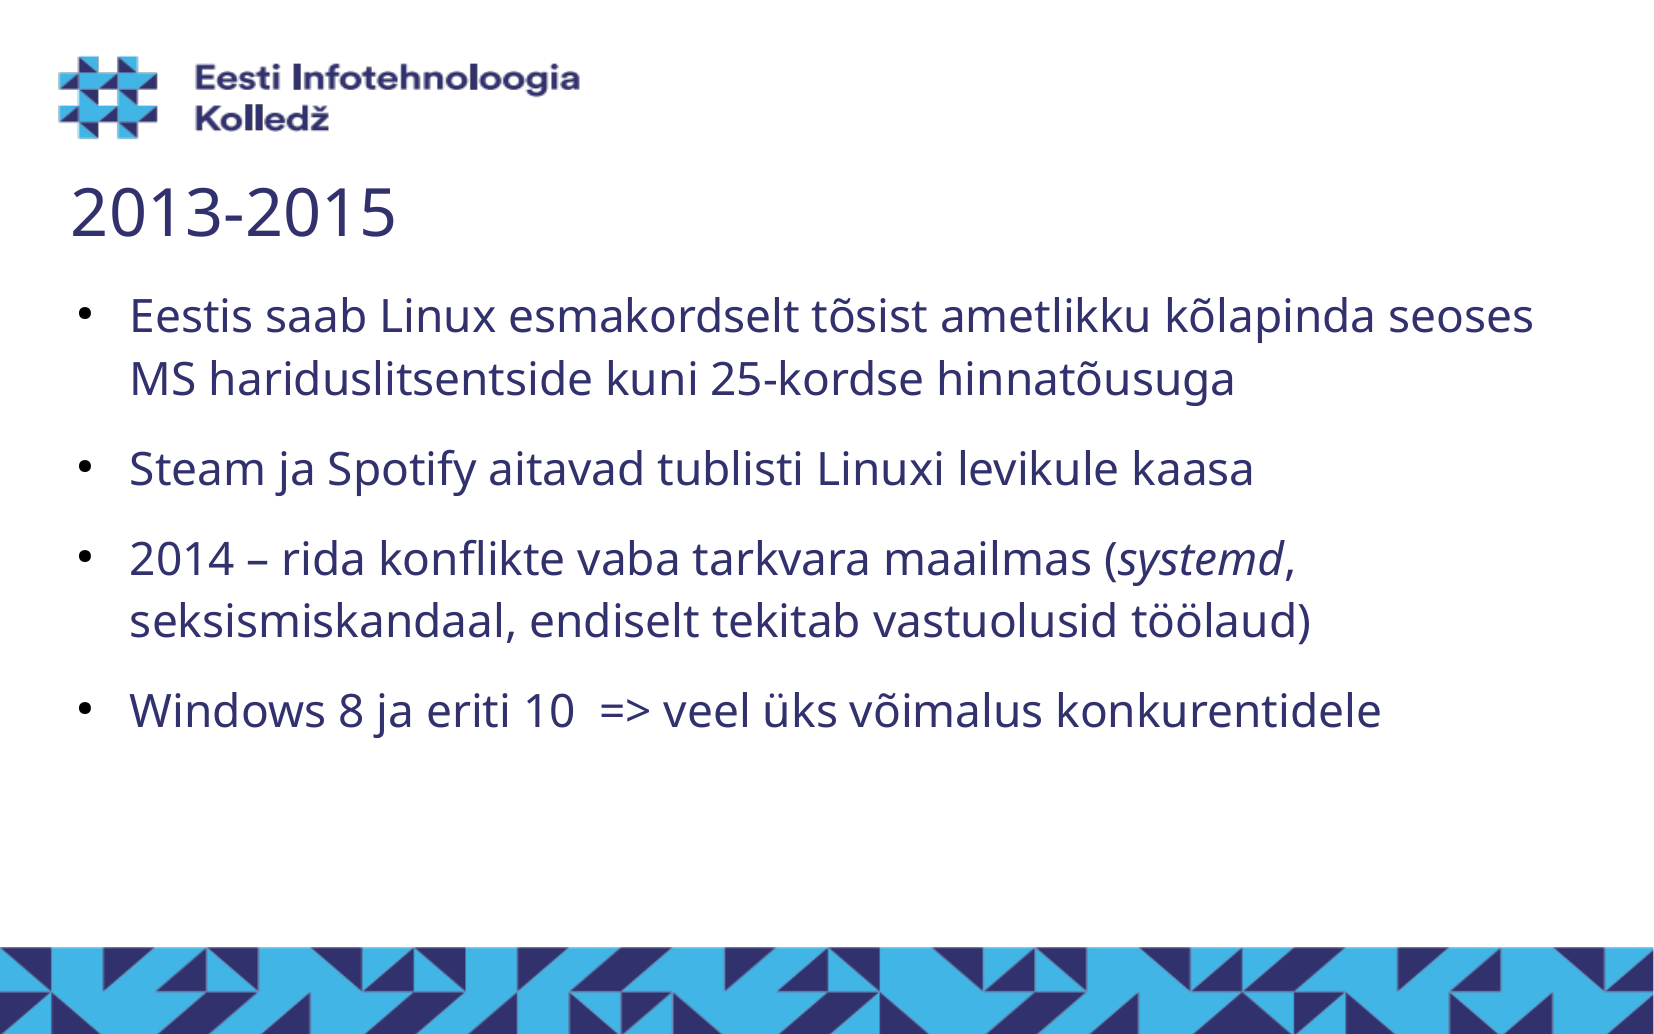

# 2013-2015
Eestis saab Linux esmakordselt tõsist ametlikku kõlapinda seoses MS hariduslitsentside kuni 25-kordse hinnatõusuga
Steam ja Spotify aitavad tublisti Linuxi levikule kaasa
2014 – rida konflikte vaba tarkvara maailmas (systemd, seksismiskandaal, endiselt tekitab vastuolusid töölaud)
Windows 8 ja eriti 10 => veel üks võimalus konkurentidele